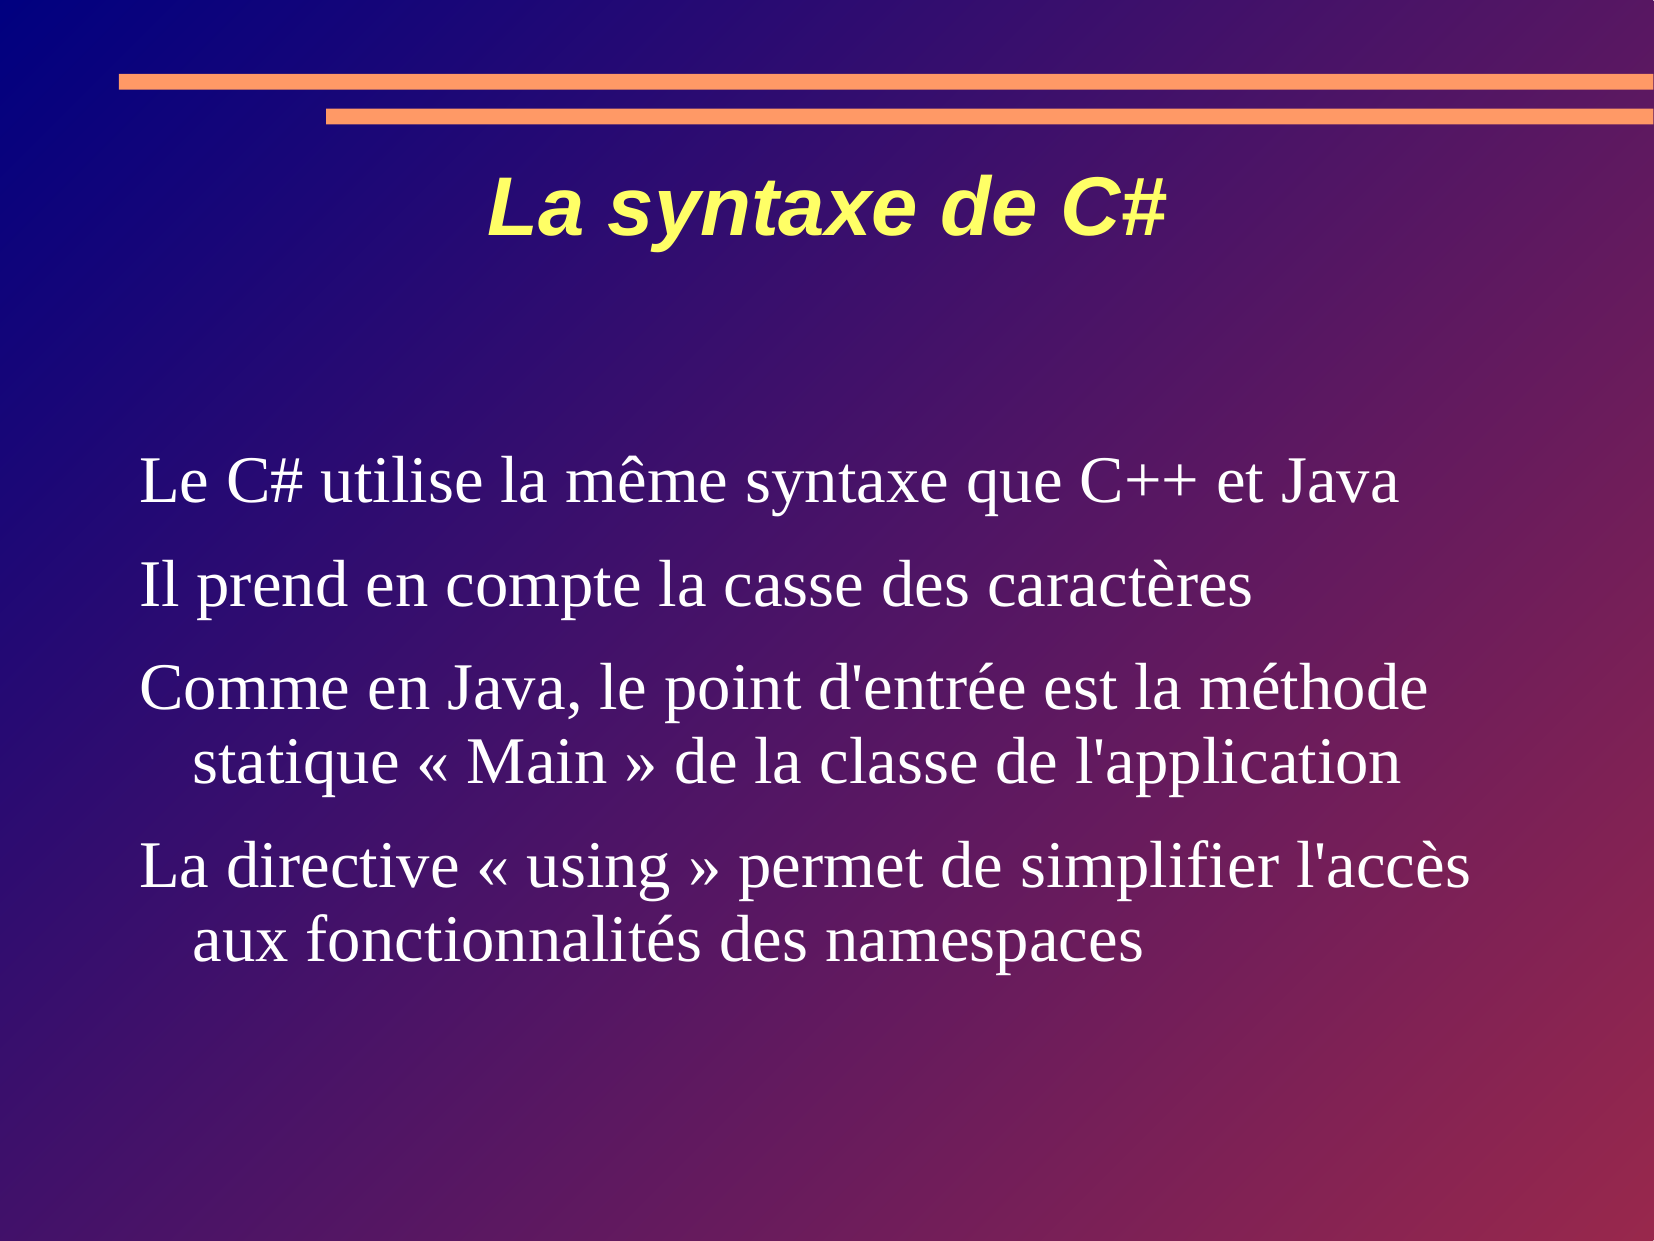

# La syntaxe de C#
Le C# utilise la même syntaxe que C++ et Java
Il prend en compte la casse des caractères
Comme en Java, le point d'entrée est la méthode
statique « Main » de la classe de l'application
La directive « using » permet de simplifier l'accès
aux fonctionnalités des namespaces